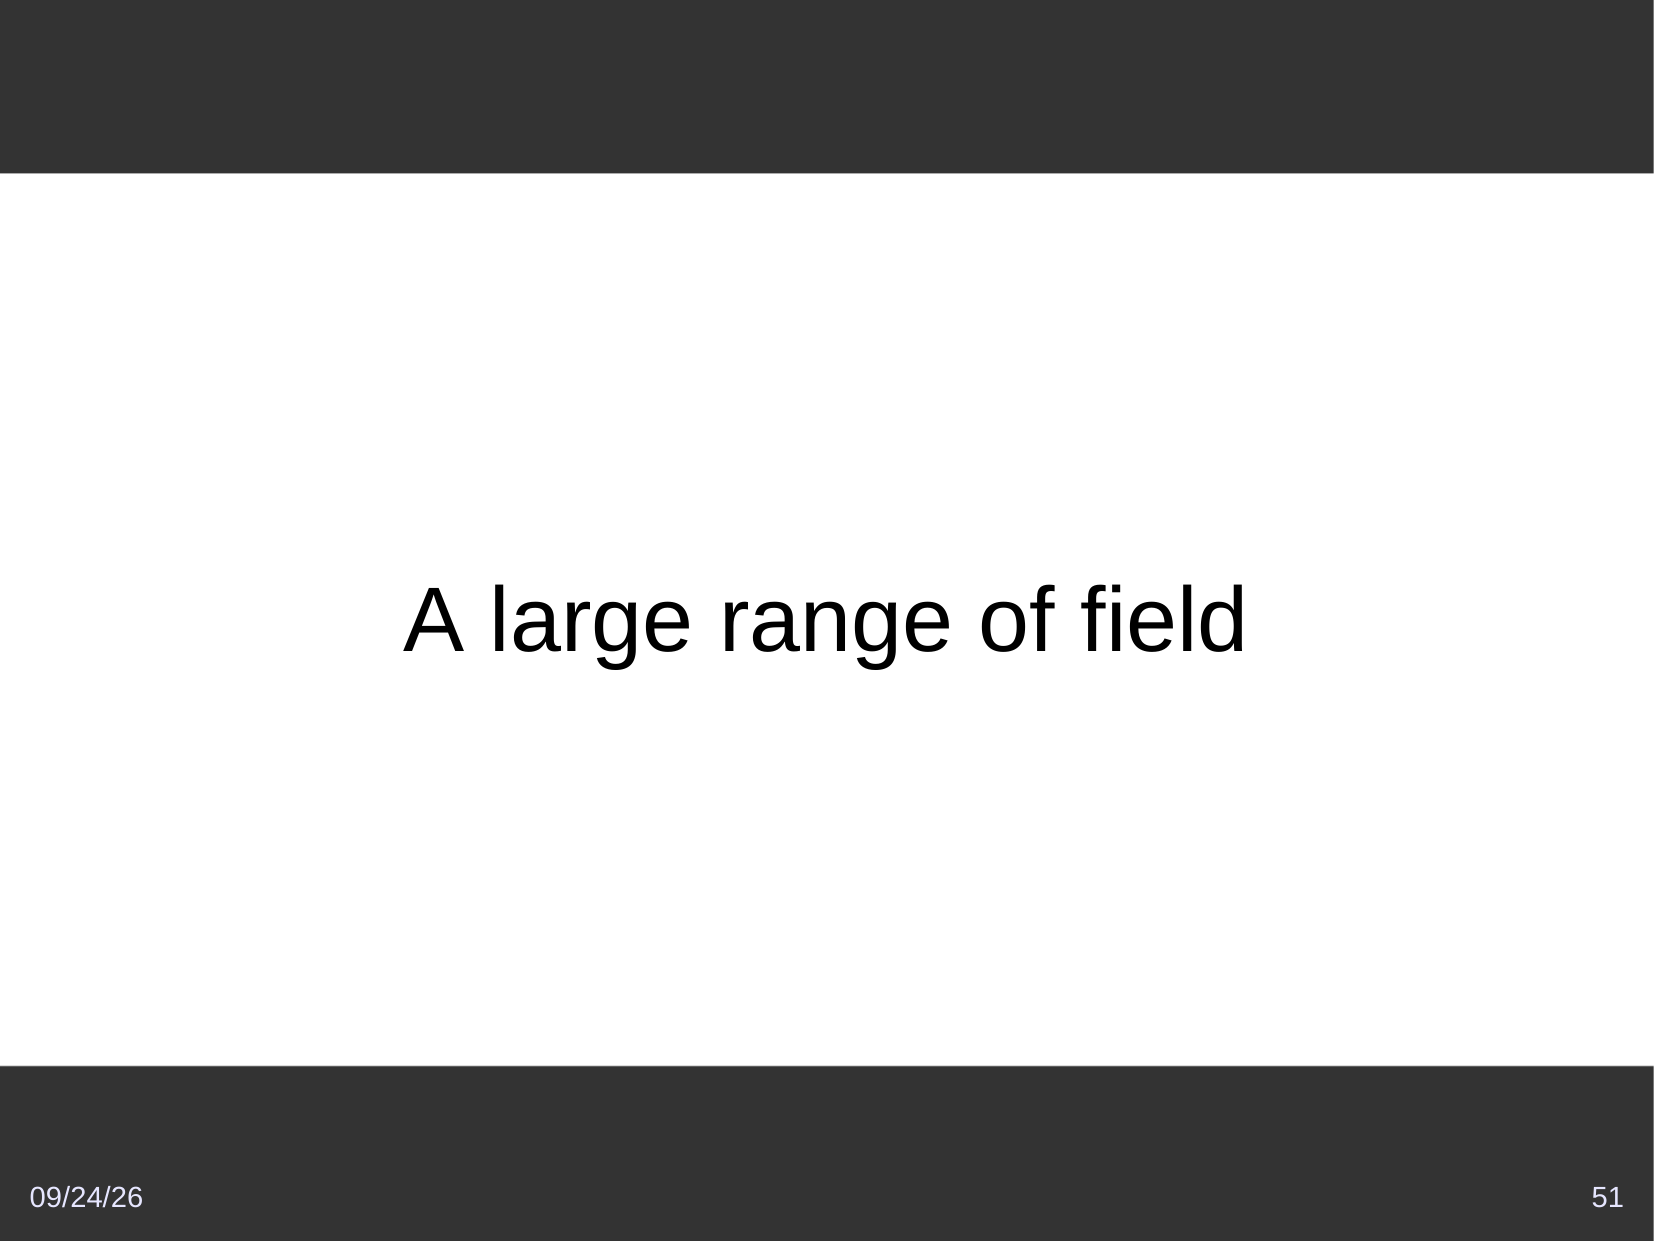

#
A large range of field
51